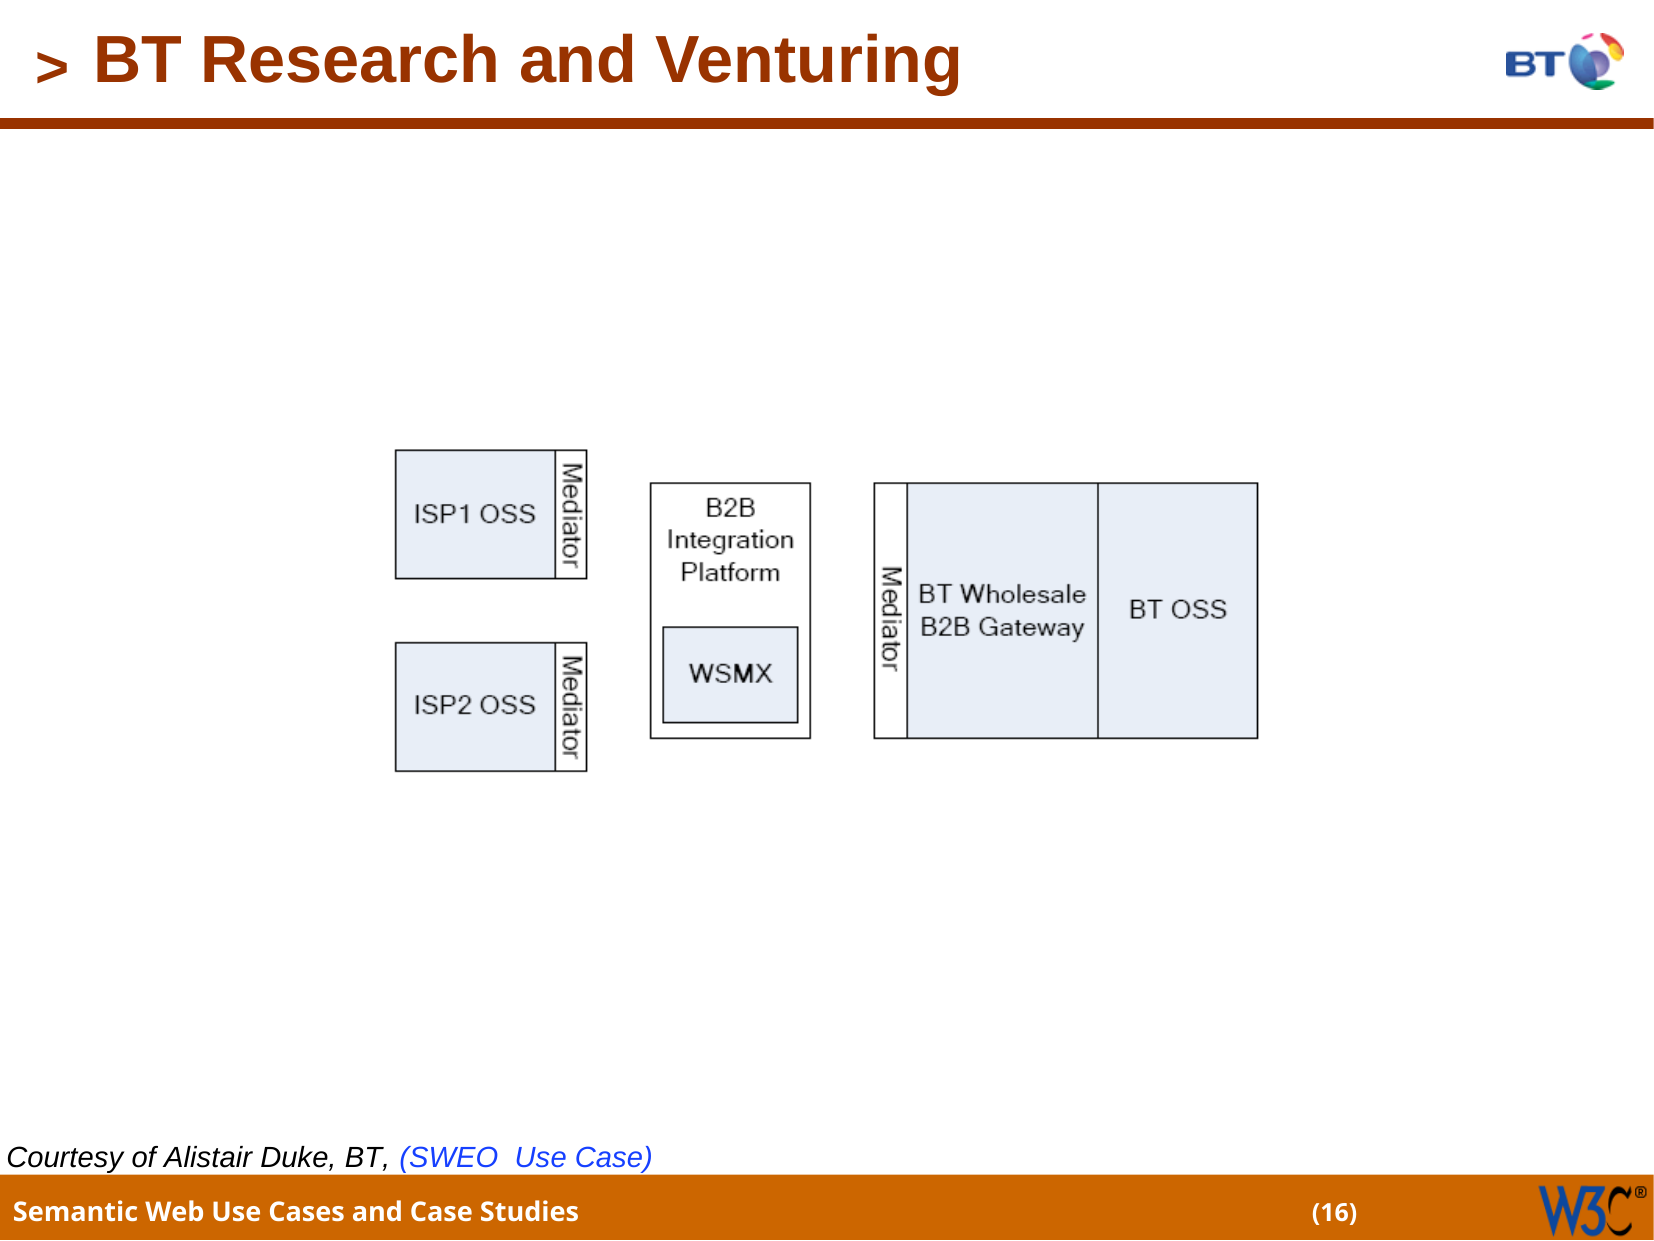

# BT Research and Venturing
Courtesy of Alistair Duke, BT, (SWEO Use Case)